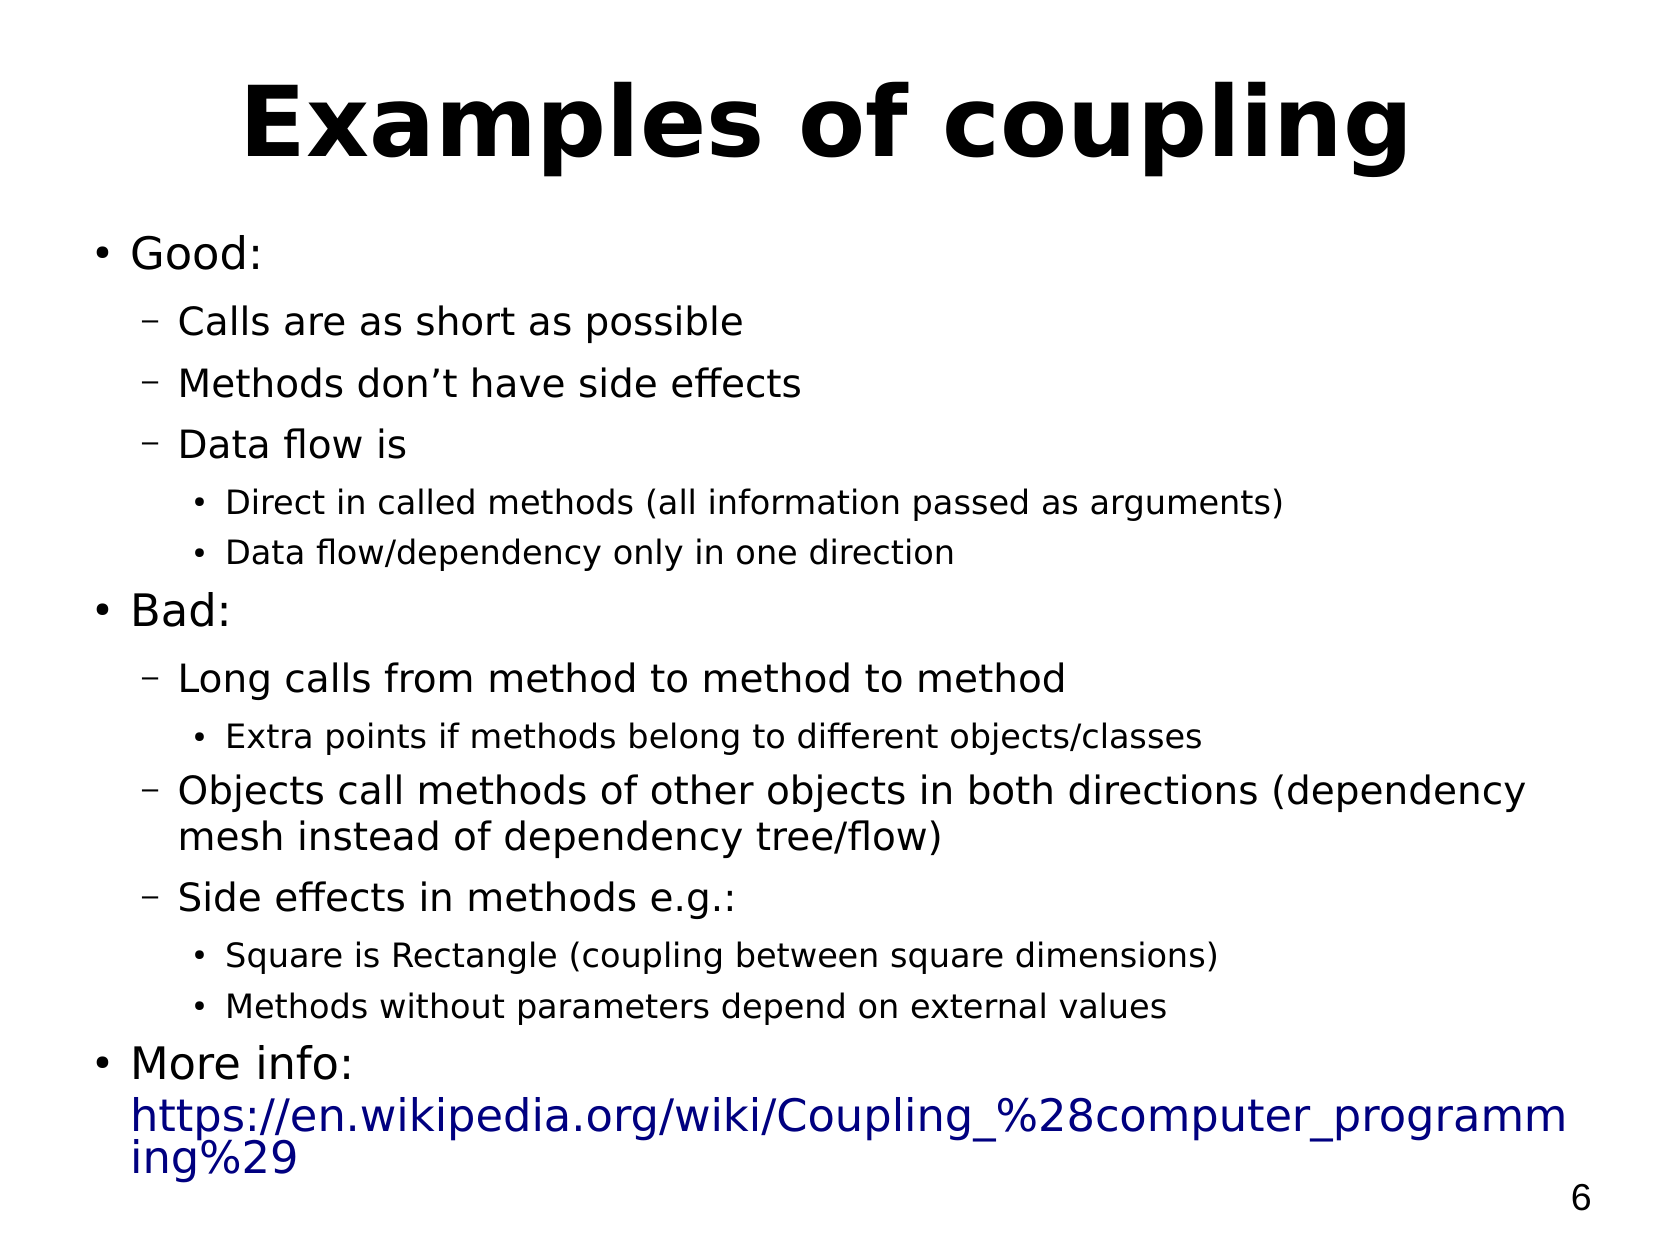

# Examples of coupling
Good:
Calls are as short as possible
Methods don’t have side effects
Data flow is
Direct in called methods (all information passed as arguments)
Data flow/dependency only in one direction
Bad:
Long calls from method to method to method
Extra points if methods belong to different objects/classes
Objects call methods of other objects in both directions (dependency mesh instead of dependency tree/flow)
Side effects in methods e.g.:
Square is Rectangle (coupling between square dimensions)
Methods without parameters depend on external values
More info:
https://en.wikipedia.org/wiki/Coupling_%28computer_programming%29